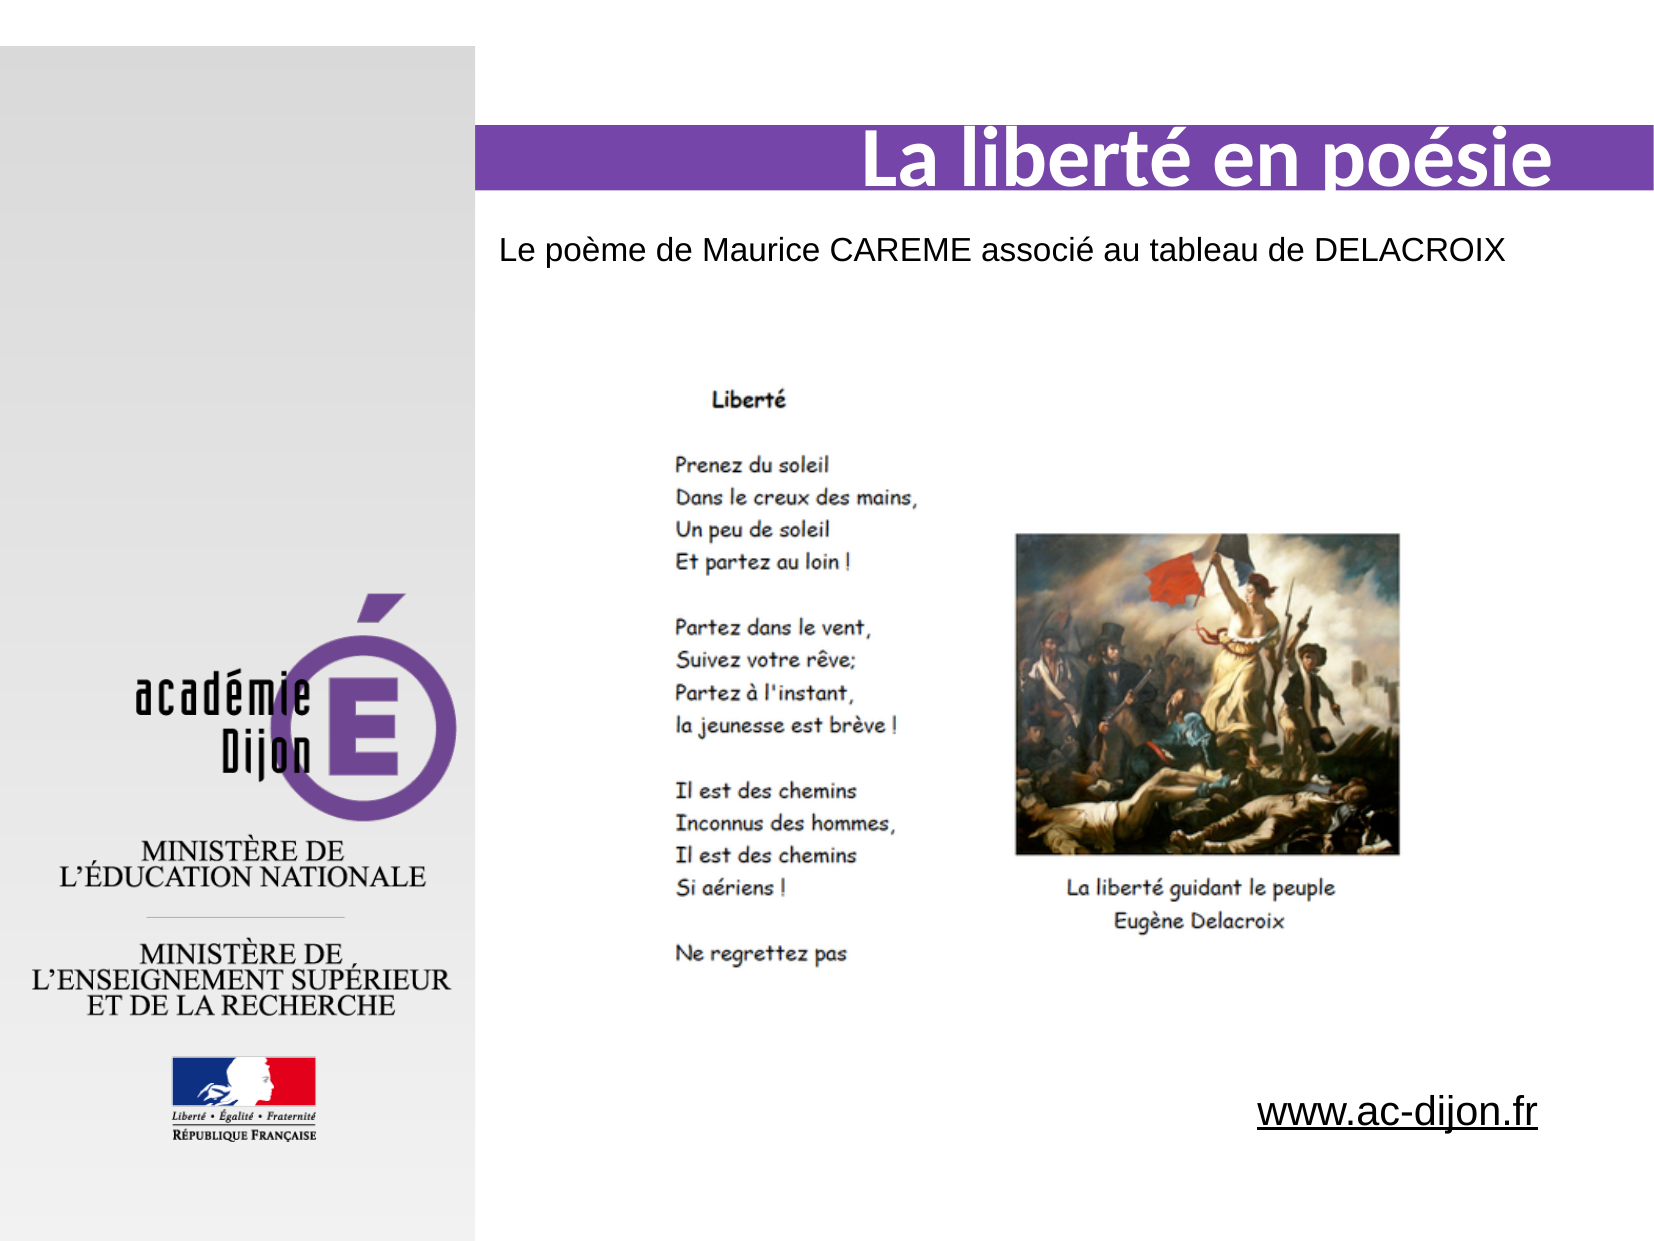

# La liberté en poésie
Le poème de Maurice CAREME associé au tableau de DELACROIX